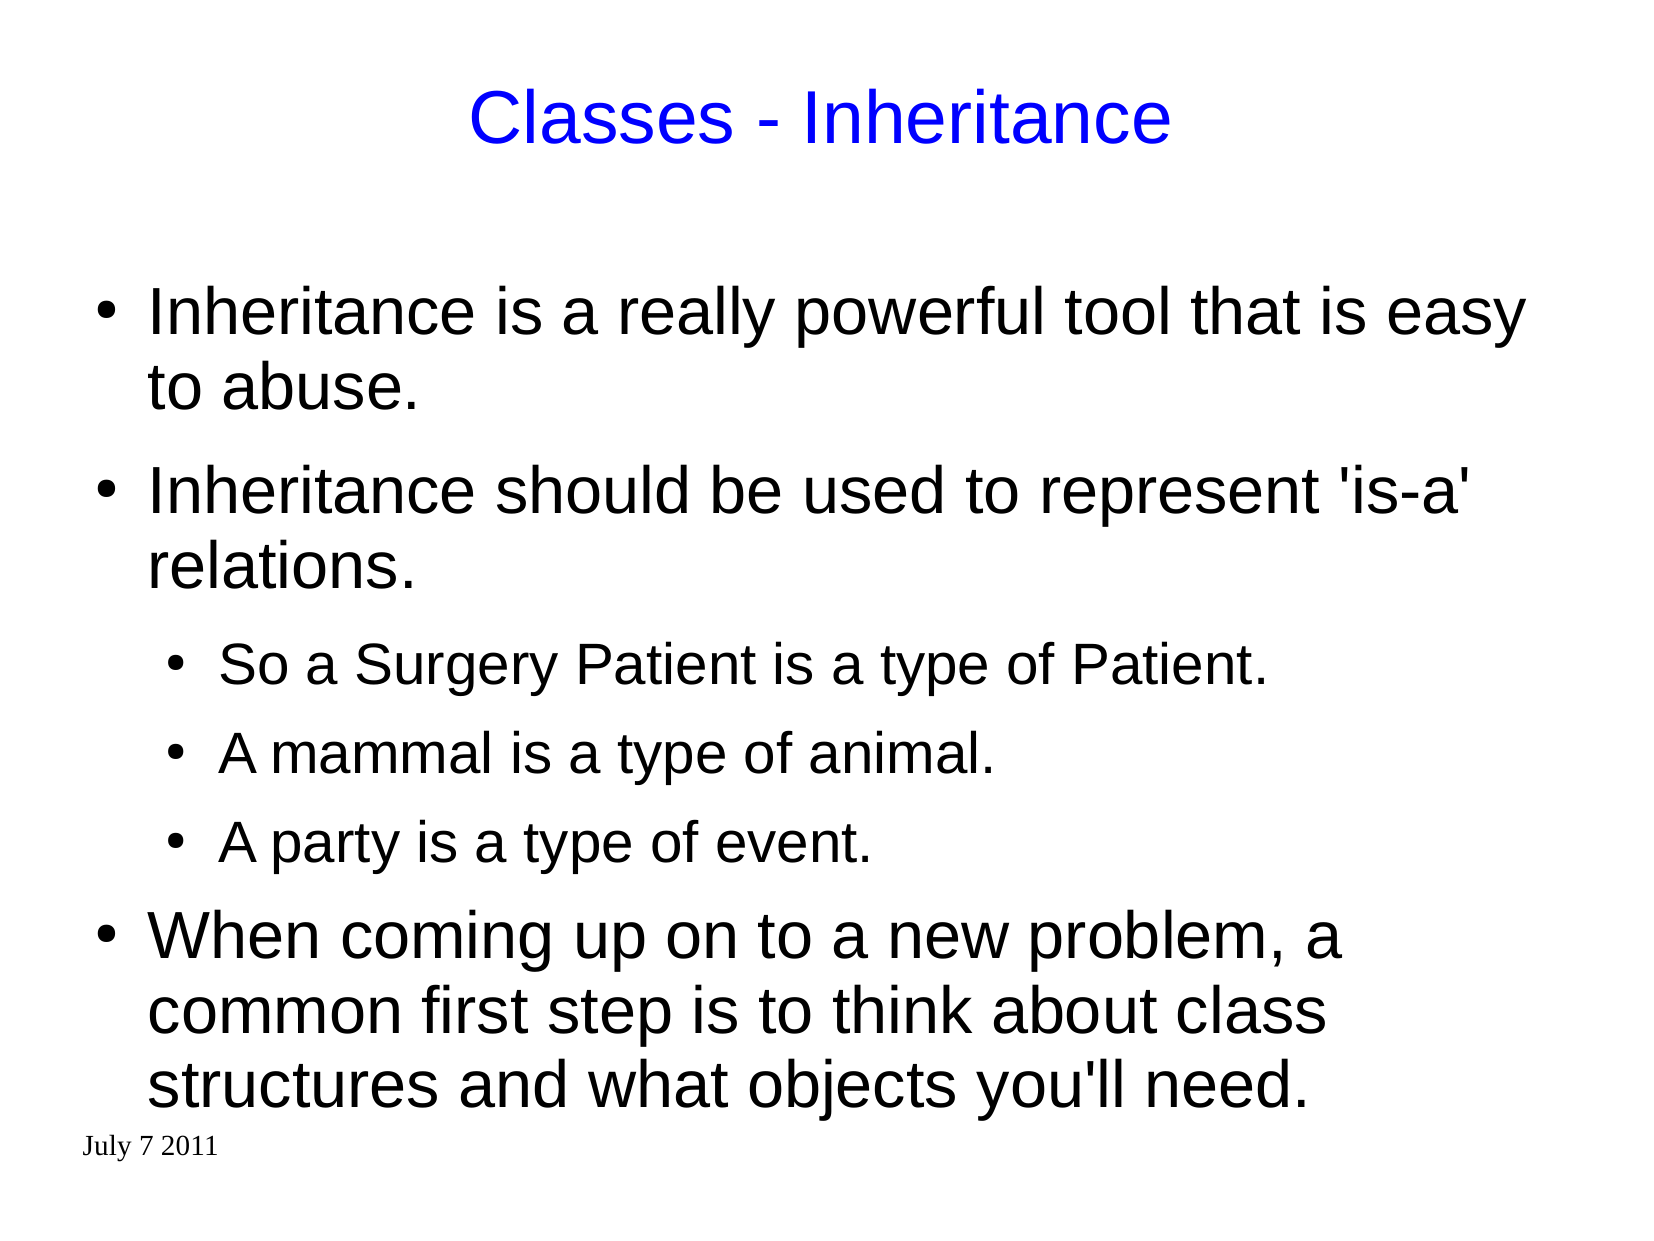

# Classes - Inheritance
Inheritance is a really powerful tool that is easy to abuse.
Inheritance should be used to represent 'is-a' relations.
So a Surgery Patient is a type of Patient.
A mammal is a type of animal.
A party is a type of event.
When coming up on to a new problem, a common first step is to think about class structures and what objects you'll need.
July 7 2011